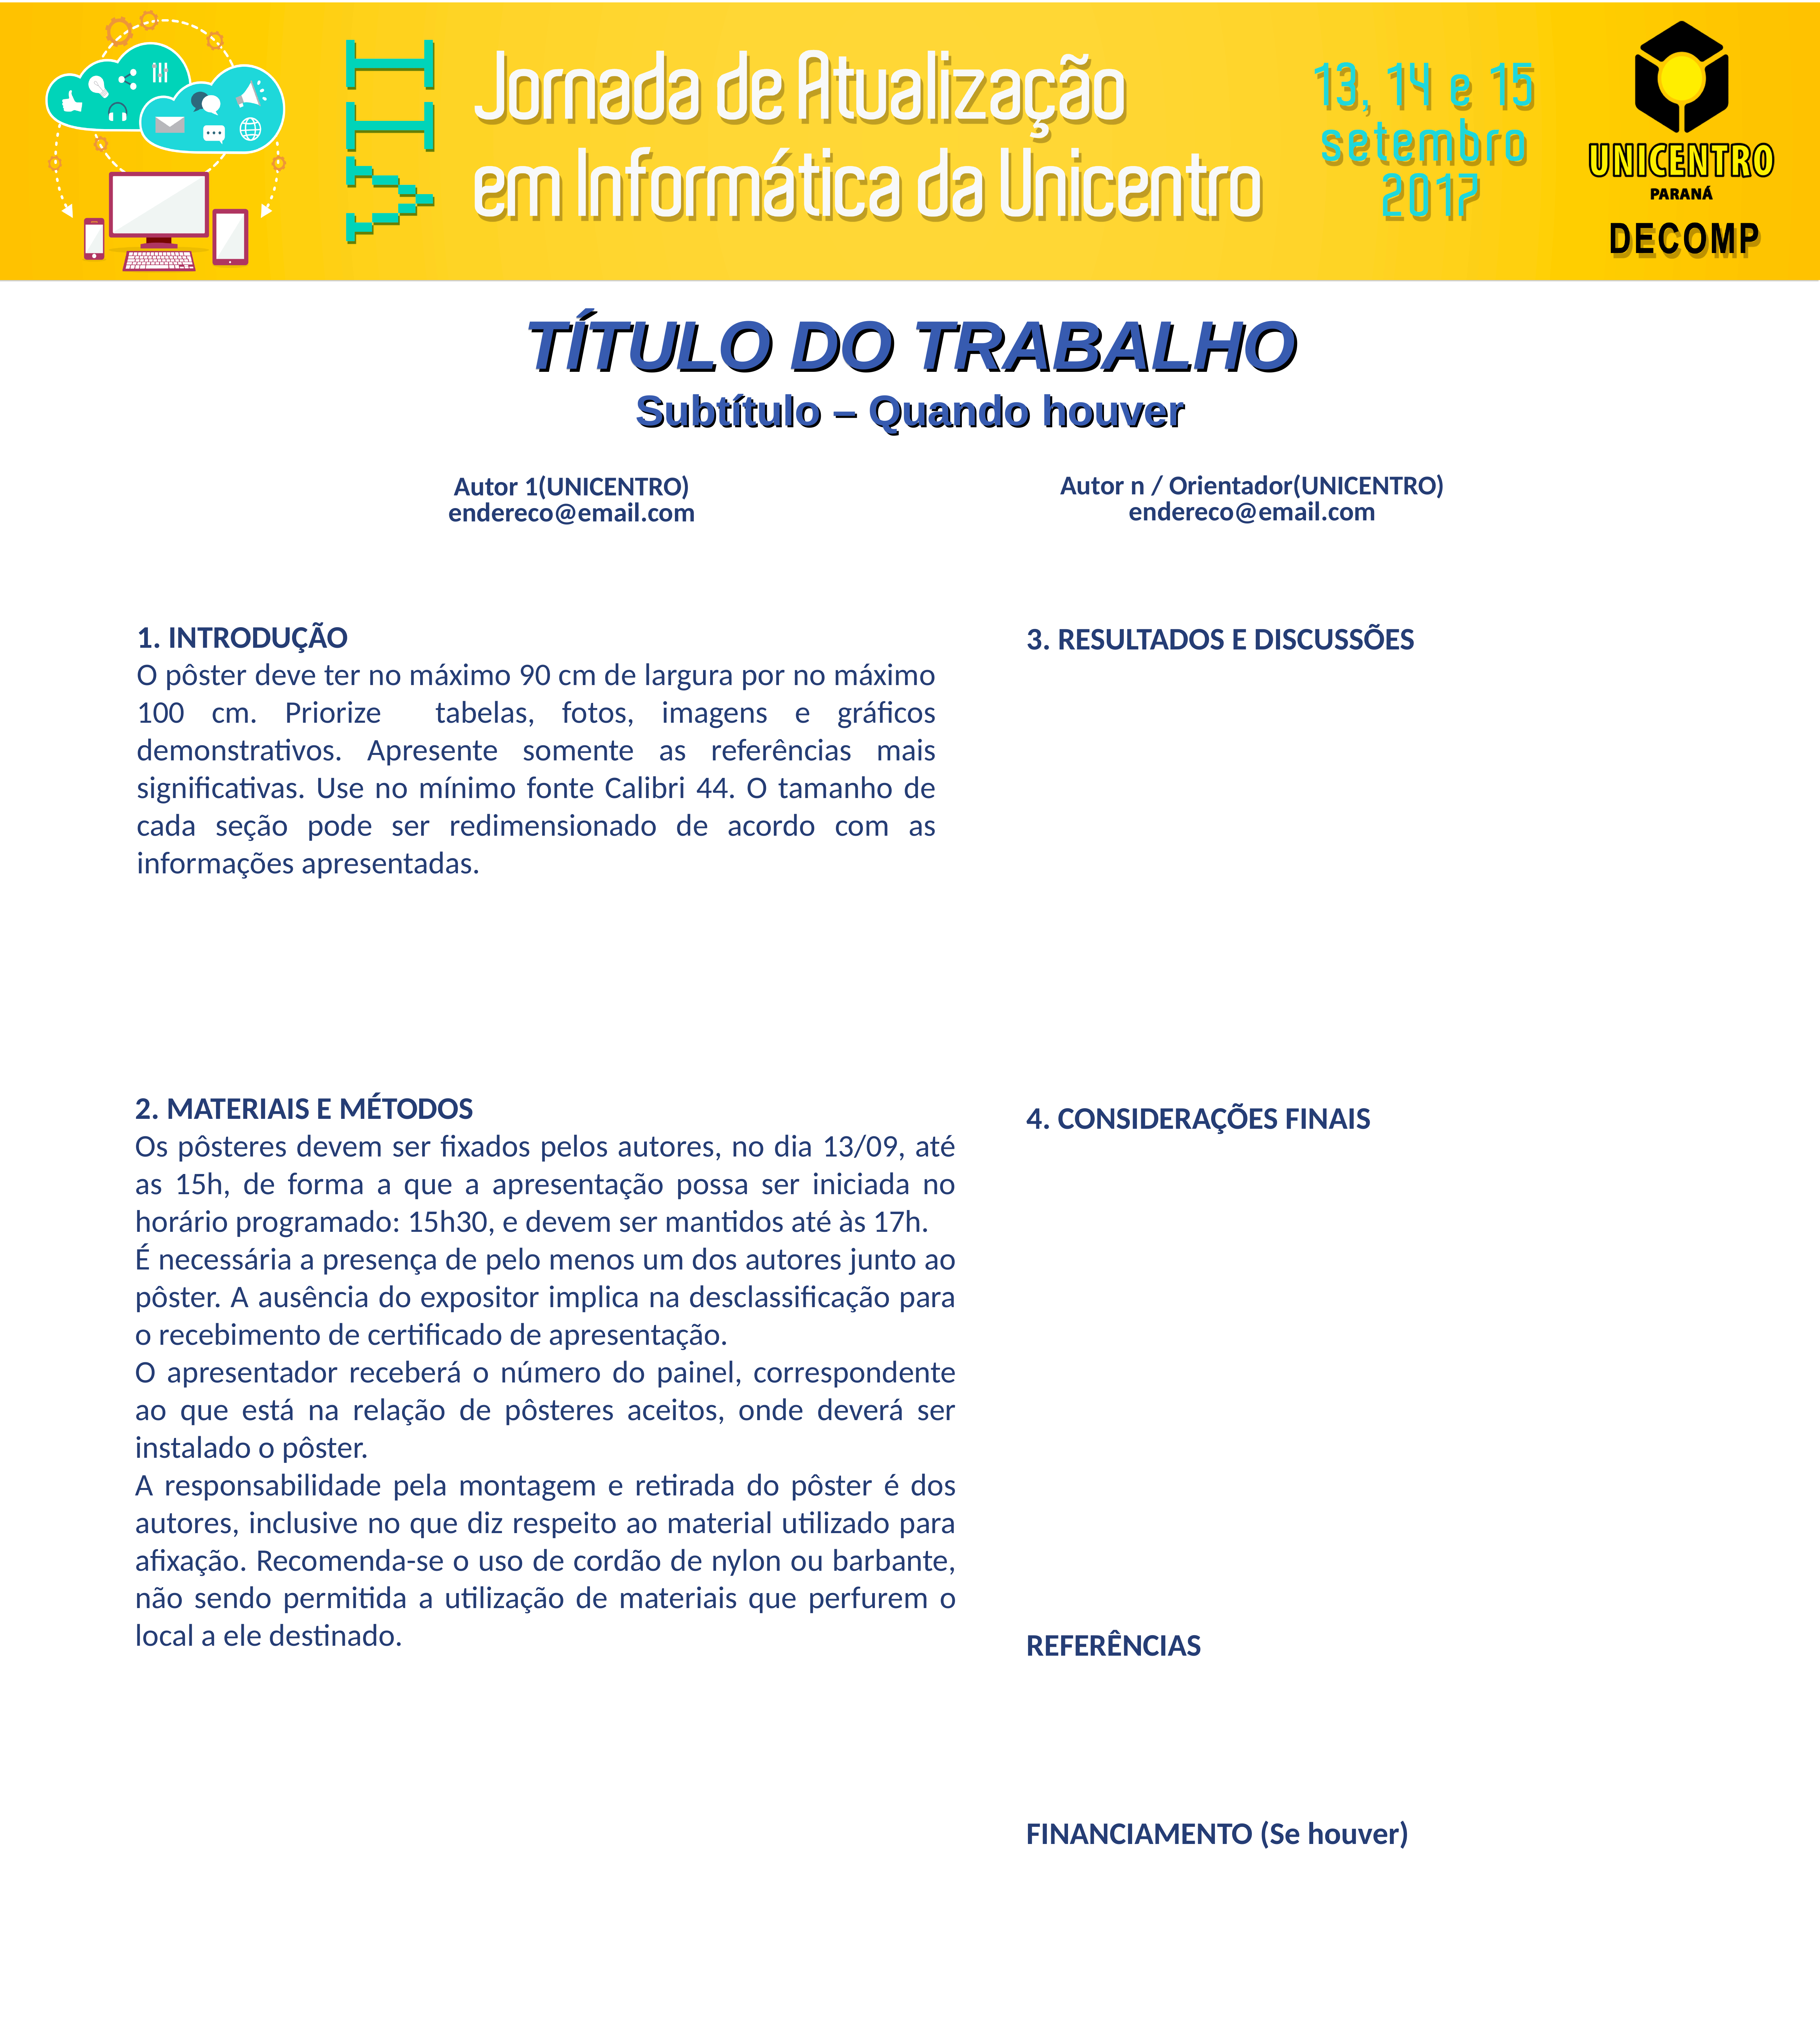

# TÍTULO DO TRABALHO Subtítulo – Quando houver
Autor n / Orientador(UNICENTRO)
endereco@email.com
Autor 1(UNICENTRO)
endereco@email.com
1. INTRODUÇÃO
O pôster deve ter no máximo 90 cm de largura por no máximo 100 cm. Priorize tabelas, fotos, imagens e gráficos demonstrativos. Apresente somente as referências mais significativas. Use no mínimo fonte Calibri 44. O tamanho de cada seção pode ser redimensionado de acordo com as informações apresentadas.
3. RESULTADOS E DISCUSSÕES
2. MATERIAIS E MÉTODOS
Os pôsteres devem ser fixados pelos autores, no dia 13/09, até as 15h, de forma a que a apresentação possa ser iniciada no horário programado: 15h30, e devem ser mantidos até às 17h.
É necessária a presença de pelo menos um dos autores junto ao pôster. A ausência do expositor implica na desclassificação para o recebimento de certificado de apresentação.
O apresentador receberá o número do painel, correspondente ao que está na relação de pôsteres aceitos, onde deverá ser instalado o pôster.
A responsabilidade pela montagem e retirada do pôster é dos autores, inclusive no que diz respeito ao material utilizado para afixação. Recomenda-se o uso de cordão de nylon ou barbante, não sendo permitida a utilização de materiais que perfurem o local a ele destinado.
4. CONSIDERAÇÕES FINAIS
REFERÊNCIAS
FINANCIAMENTO (Se houver)